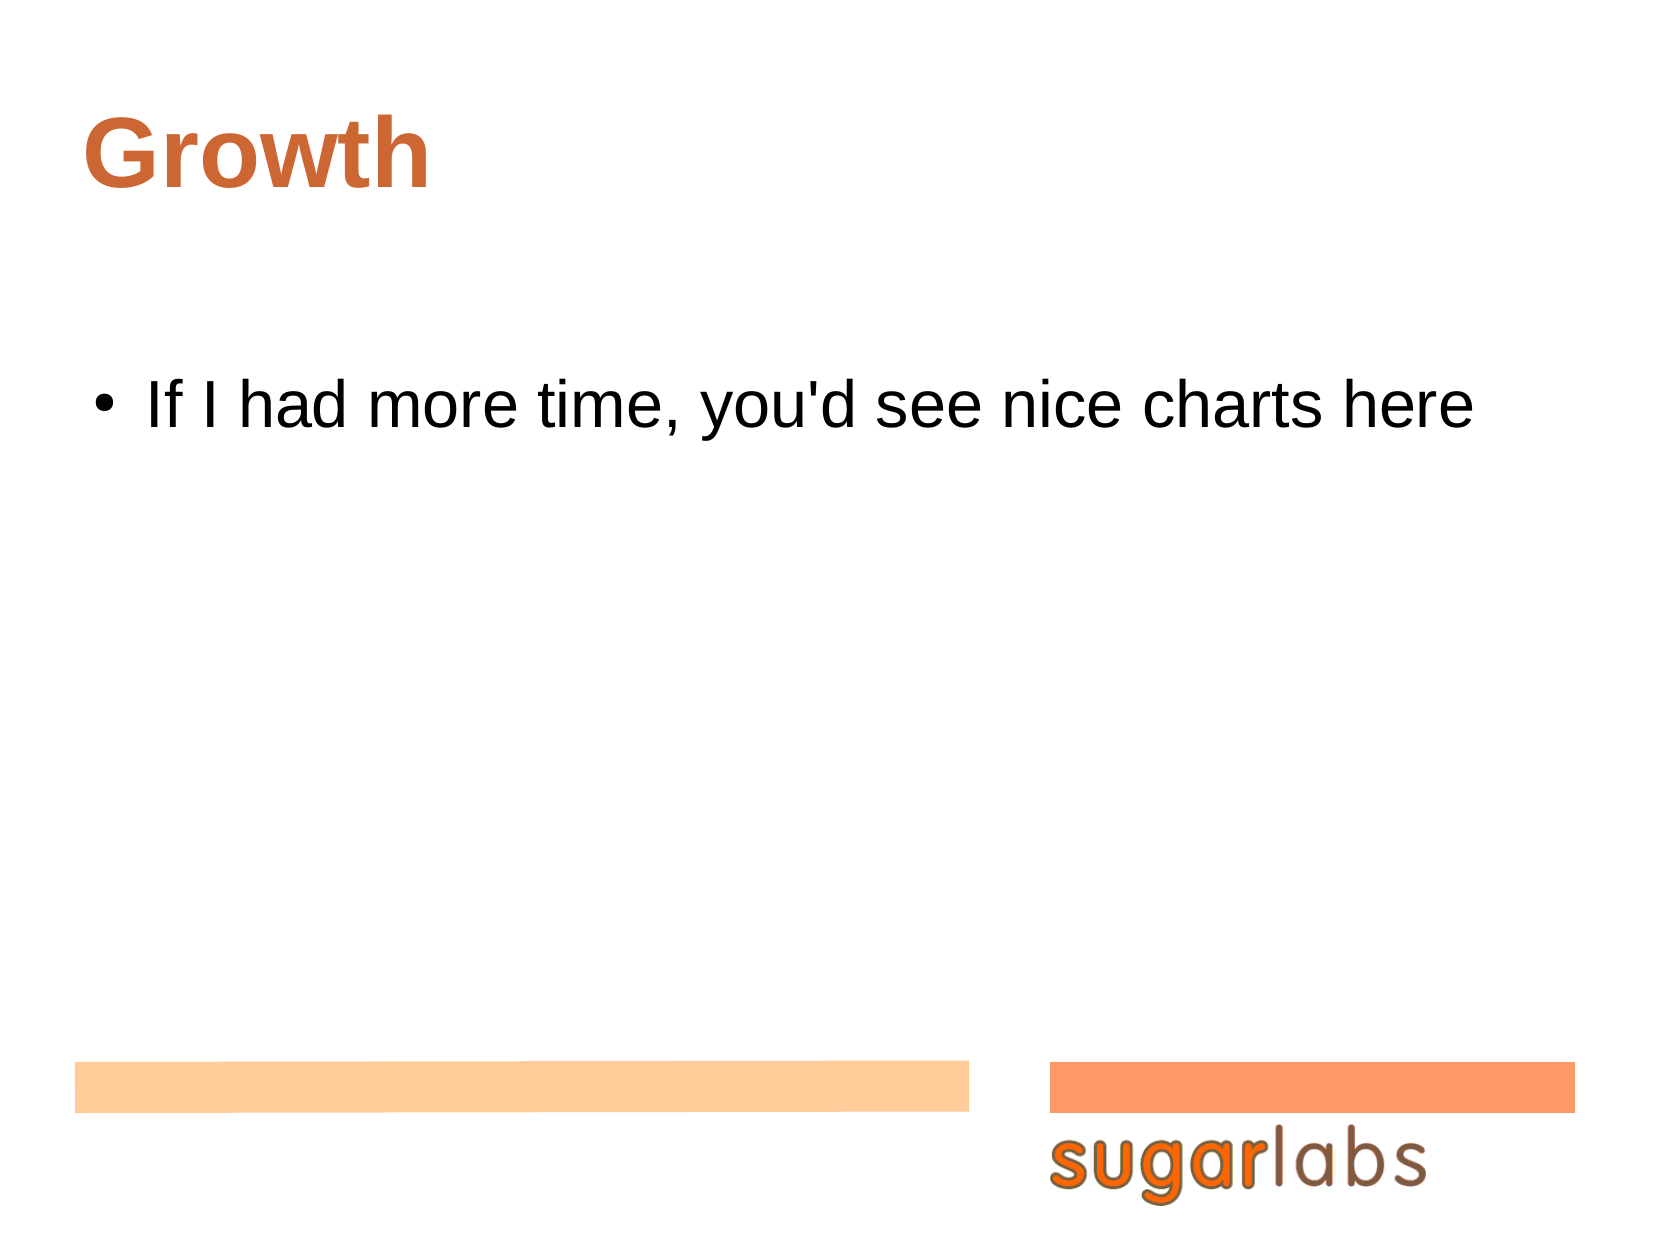

# Growth
If I had more time, you'd see nice charts here